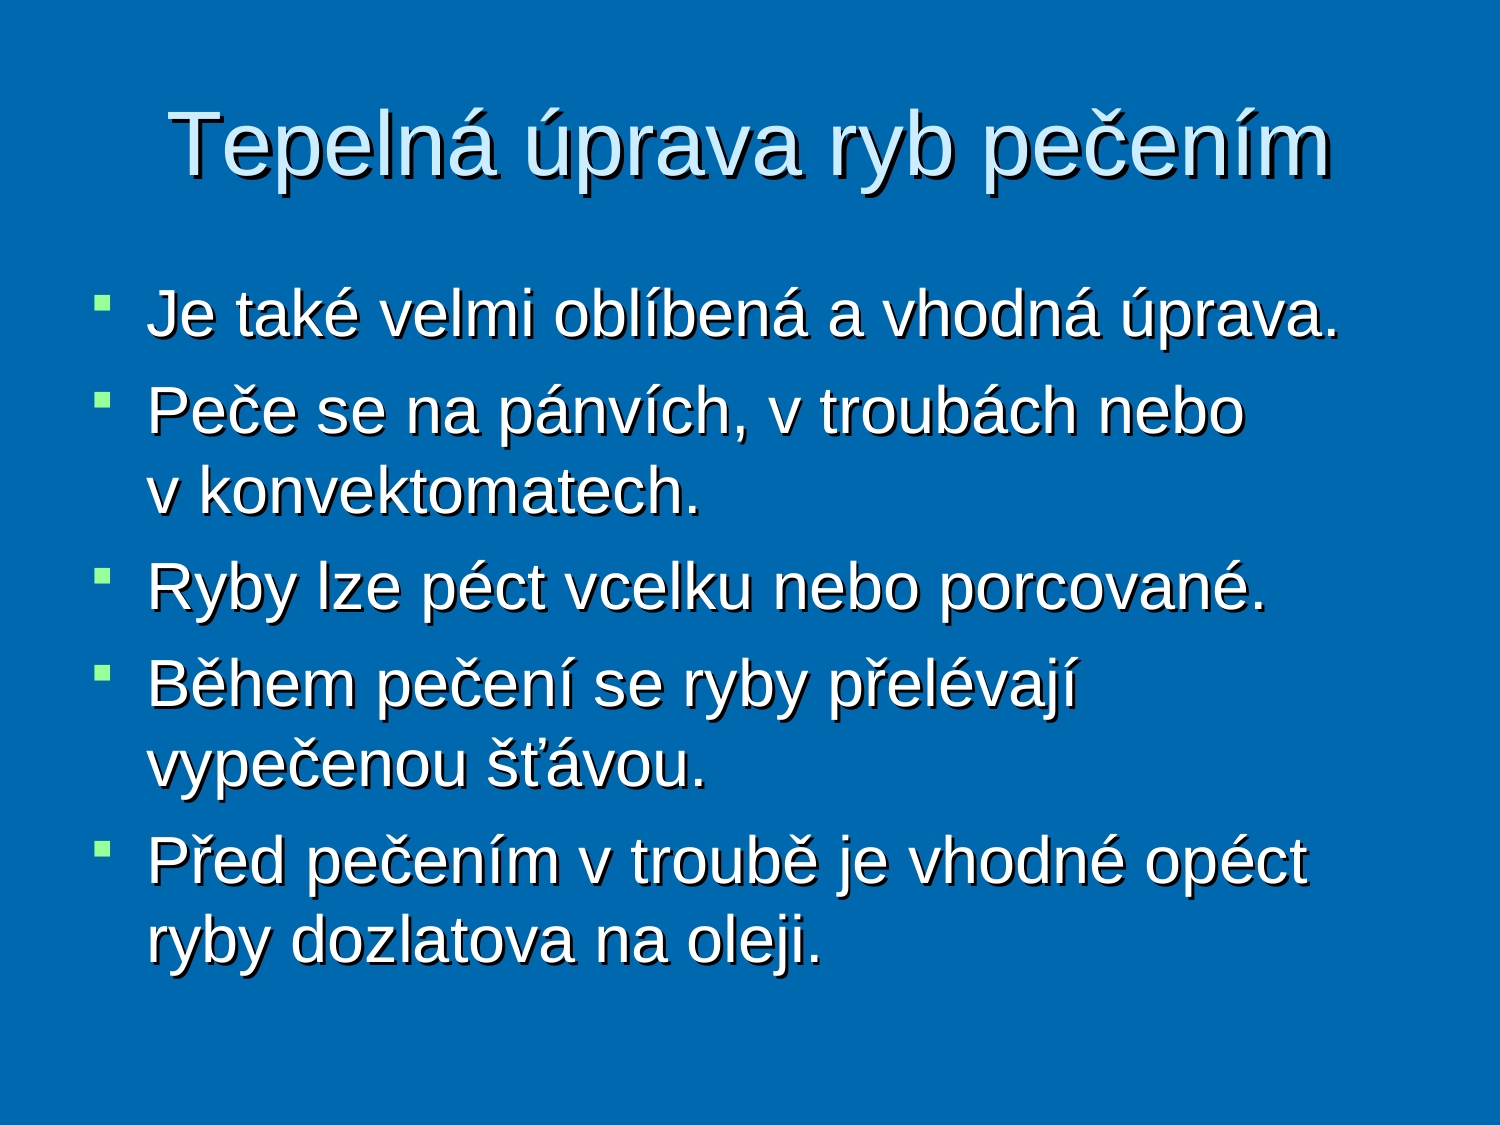

# Tepelná úprava ryb pečením
Je také velmi oblíbená a vhodná úprava.
Peče se na pánvích, v troubách nebo v konvektomatech.
Ryby lze péct vcelku nebo porcované.
Během pečení se ryby přelévají vypečenou šťávou.
Před pečením v troubě je vhodné opéct ryby dozlatova na oleji.